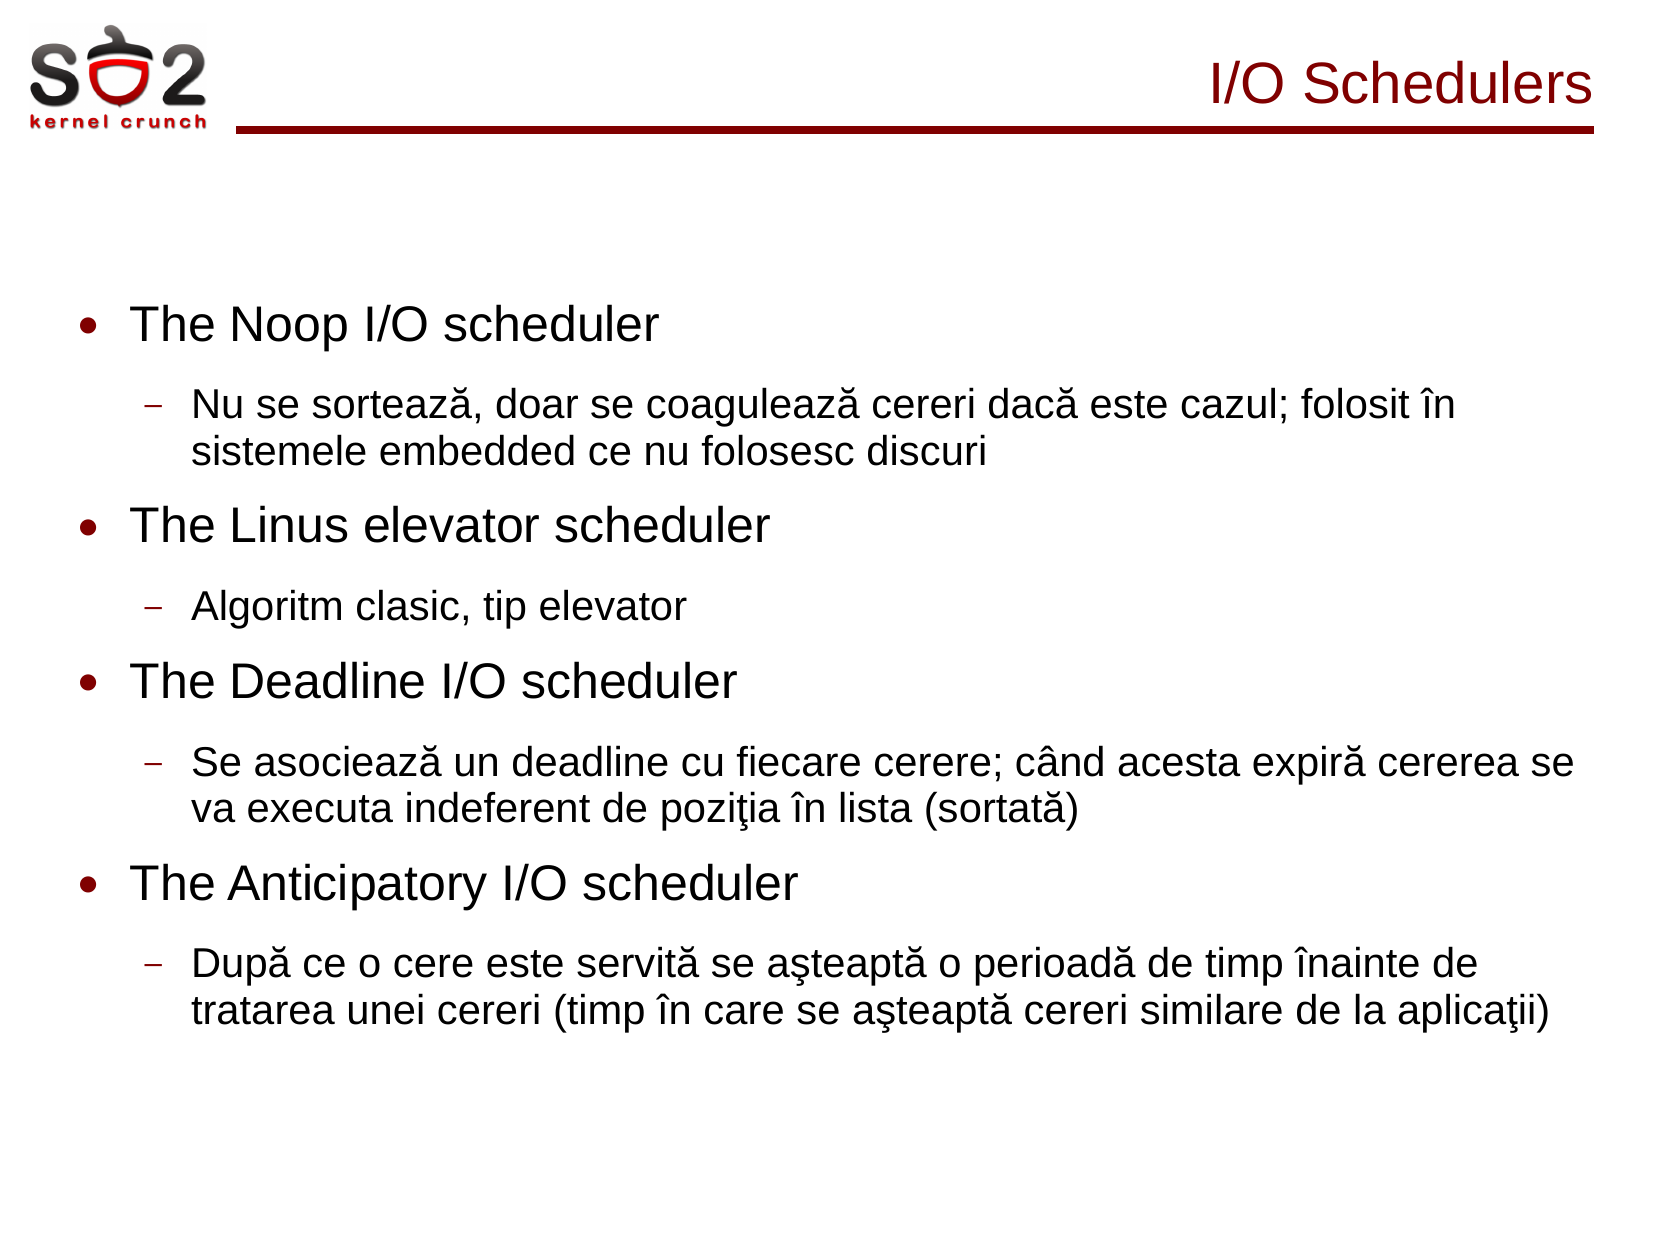

# I/O Schedulers
The Noop I/O scheduler
Nu se sortează, doar se coagulează cereri dacă este cazul; folosit în sistemele embedded ce nu folosesc discuri
The Linus elevator scheduler
Algoritm clasic, tip elevator
The Deadline I/O scheduler
Se asociează un deadline cu fiecare cerere; când acesta expiră cererea se va executa indeferent de poziţia în lista (sortată)
The Anticipatory I/O scheduler
După ce o cere este servită se aşteaptă o perioadă de timp înainte de tratarea unei cereri (timp în care se aşteaptă cereri similare de la aplicaţii)